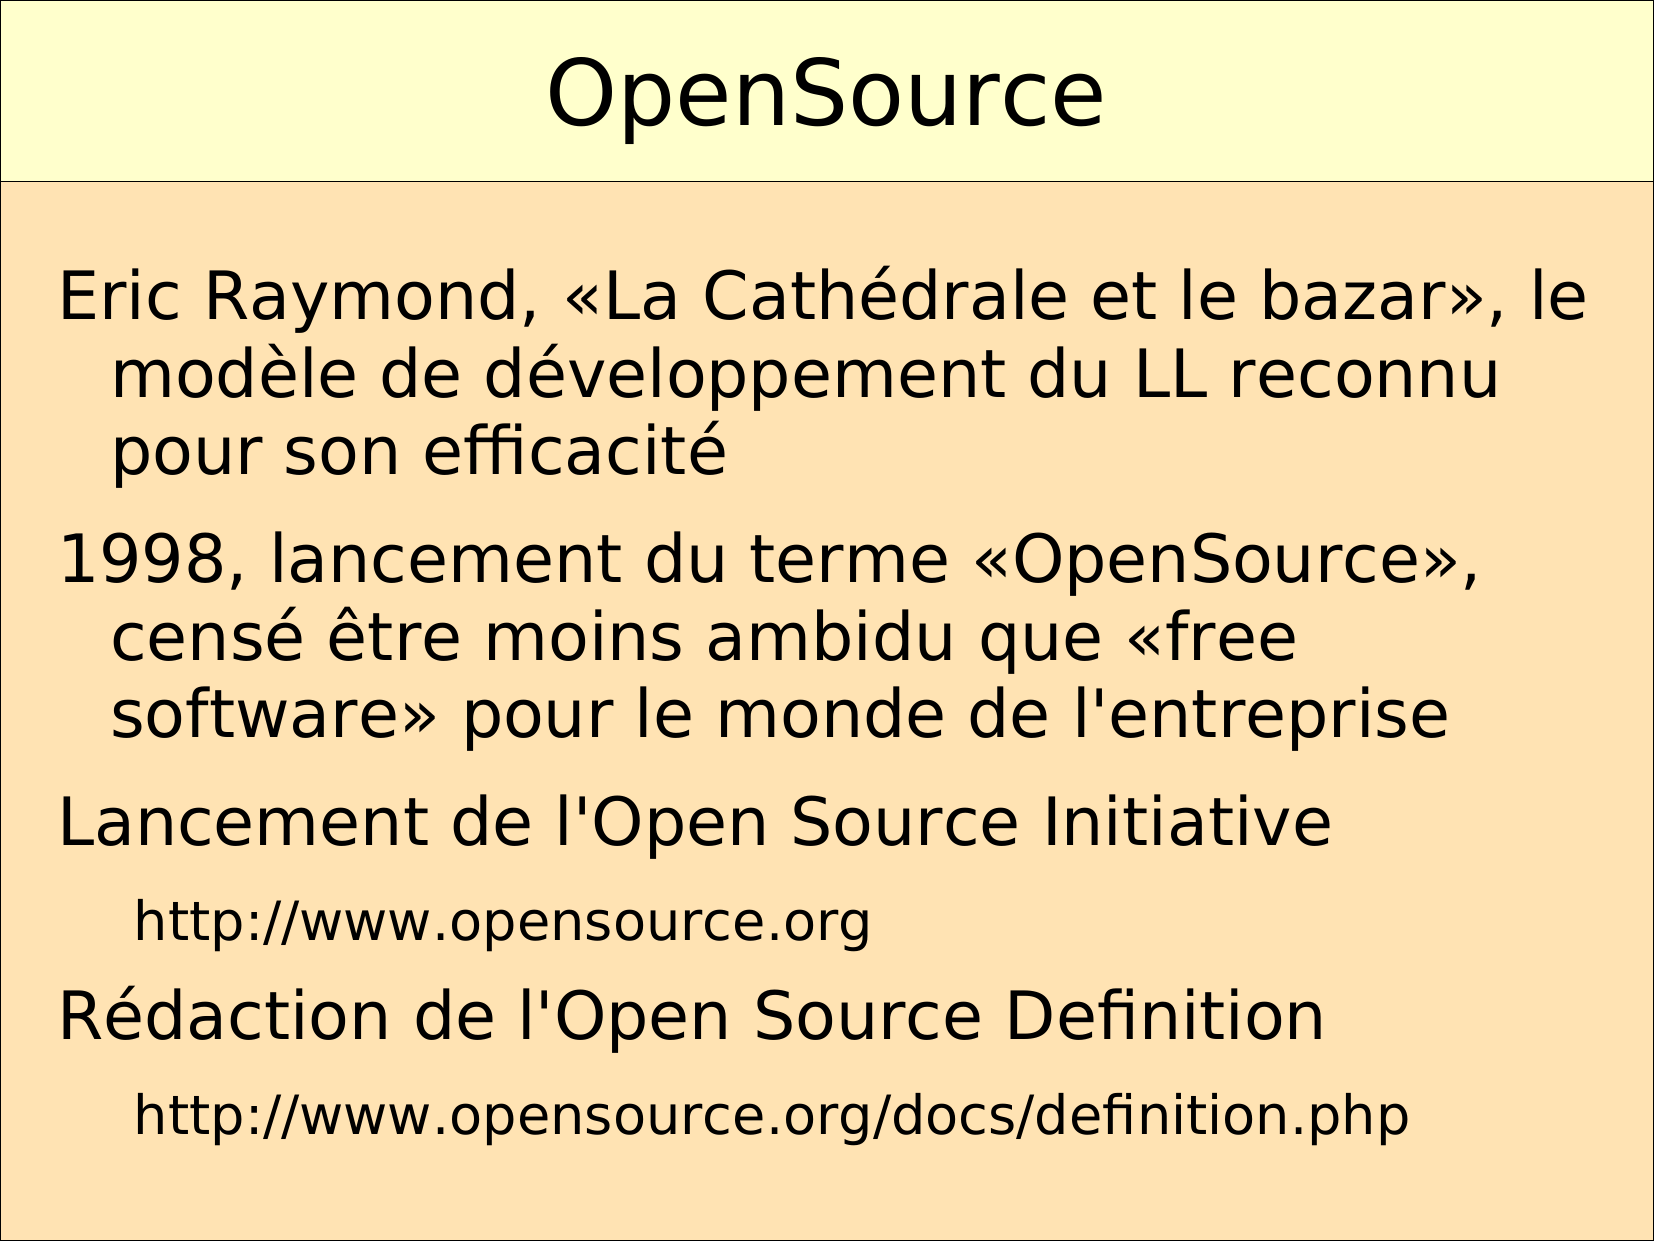

# OpenSource
Eric Raymond, «La Cathédrale et le bazar», le modèle de développement du LL reconnu pour son efficacité
1998, lancement du terme «OpenSource», censé être moins ambidu que «free software» pour le monde de l'entreprise
Lancement de l'Open Source Initiative
http://www.opensource.org
Rédaction de l'Open Source Definition
http://www.opensource.org/docs/definition.php